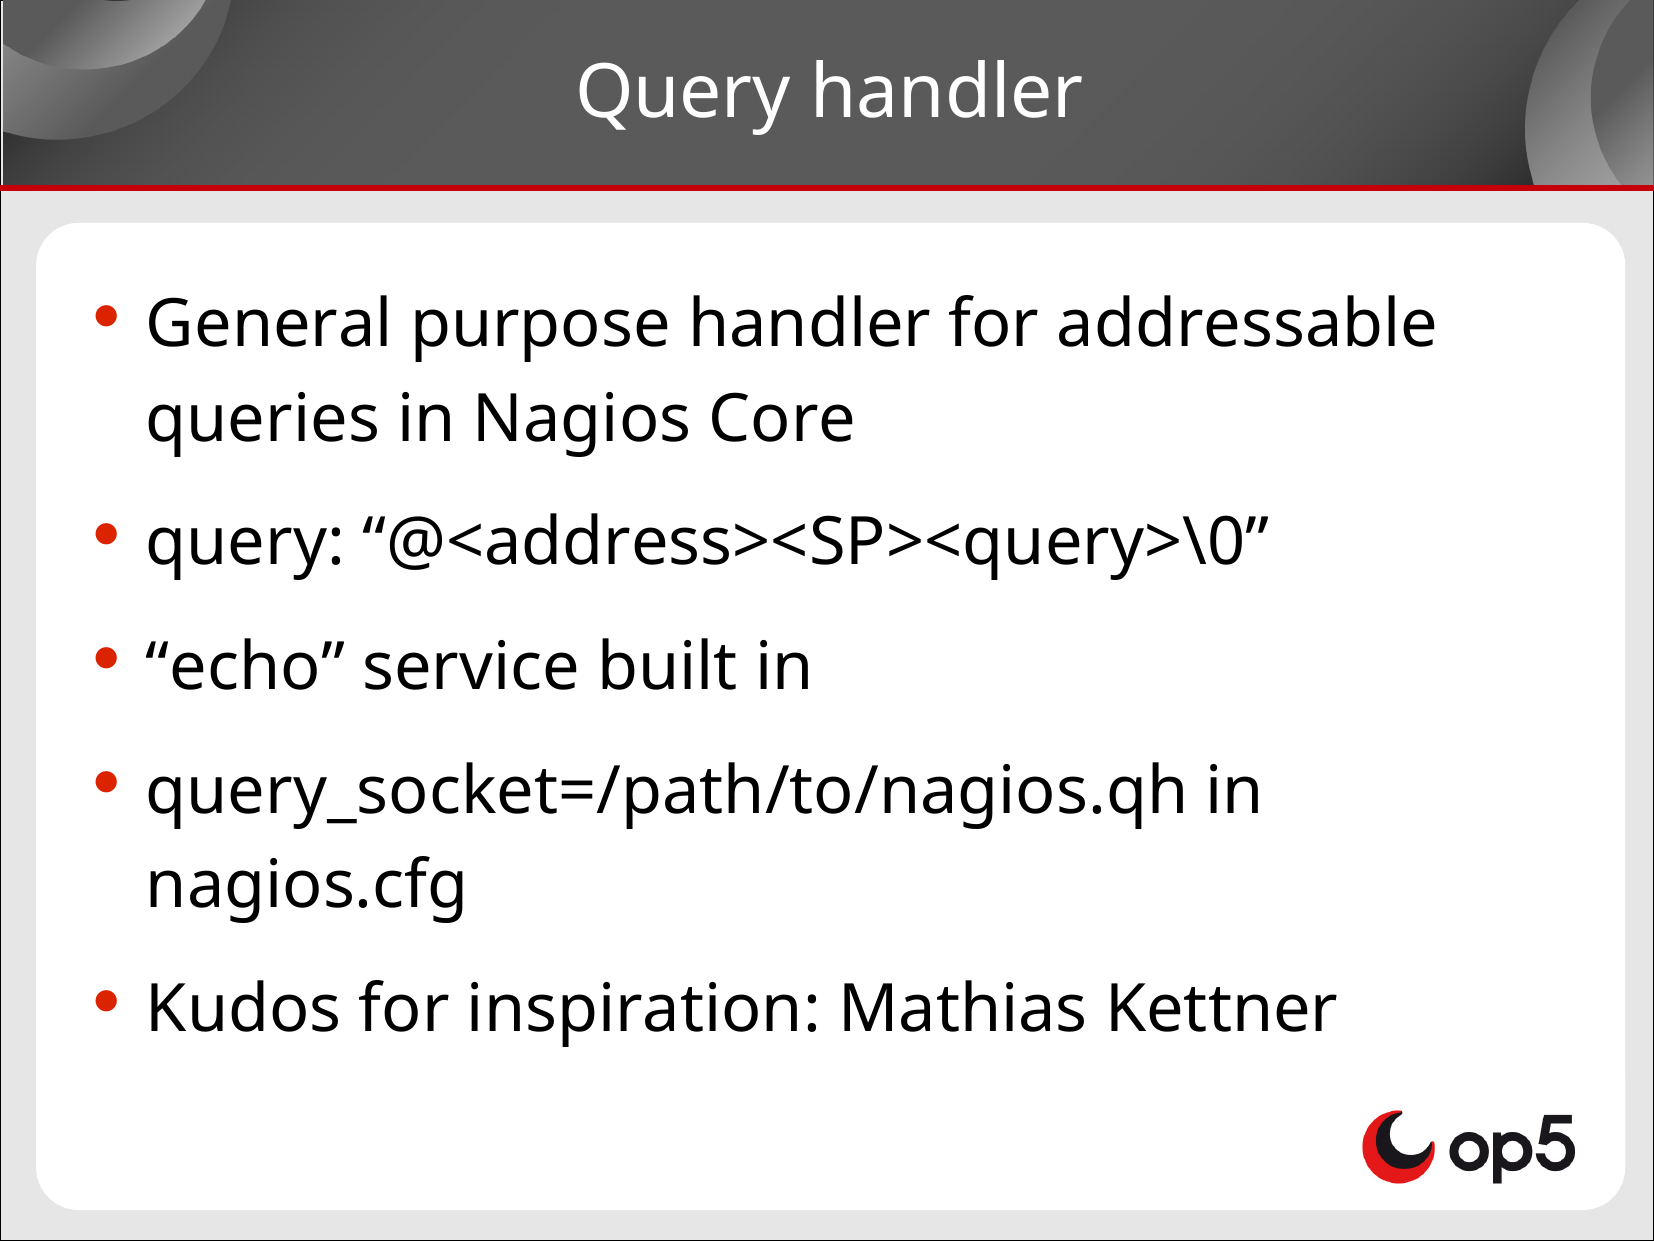

# Query handler
General purpose handler for addressable queries in Nagios Core
query: “@<address><SP><query>\0”
“echo” service built in
query_socket=/path/to/nagios.qh in nagios.cfg
Kudos for inspiration: Mathias Kettner